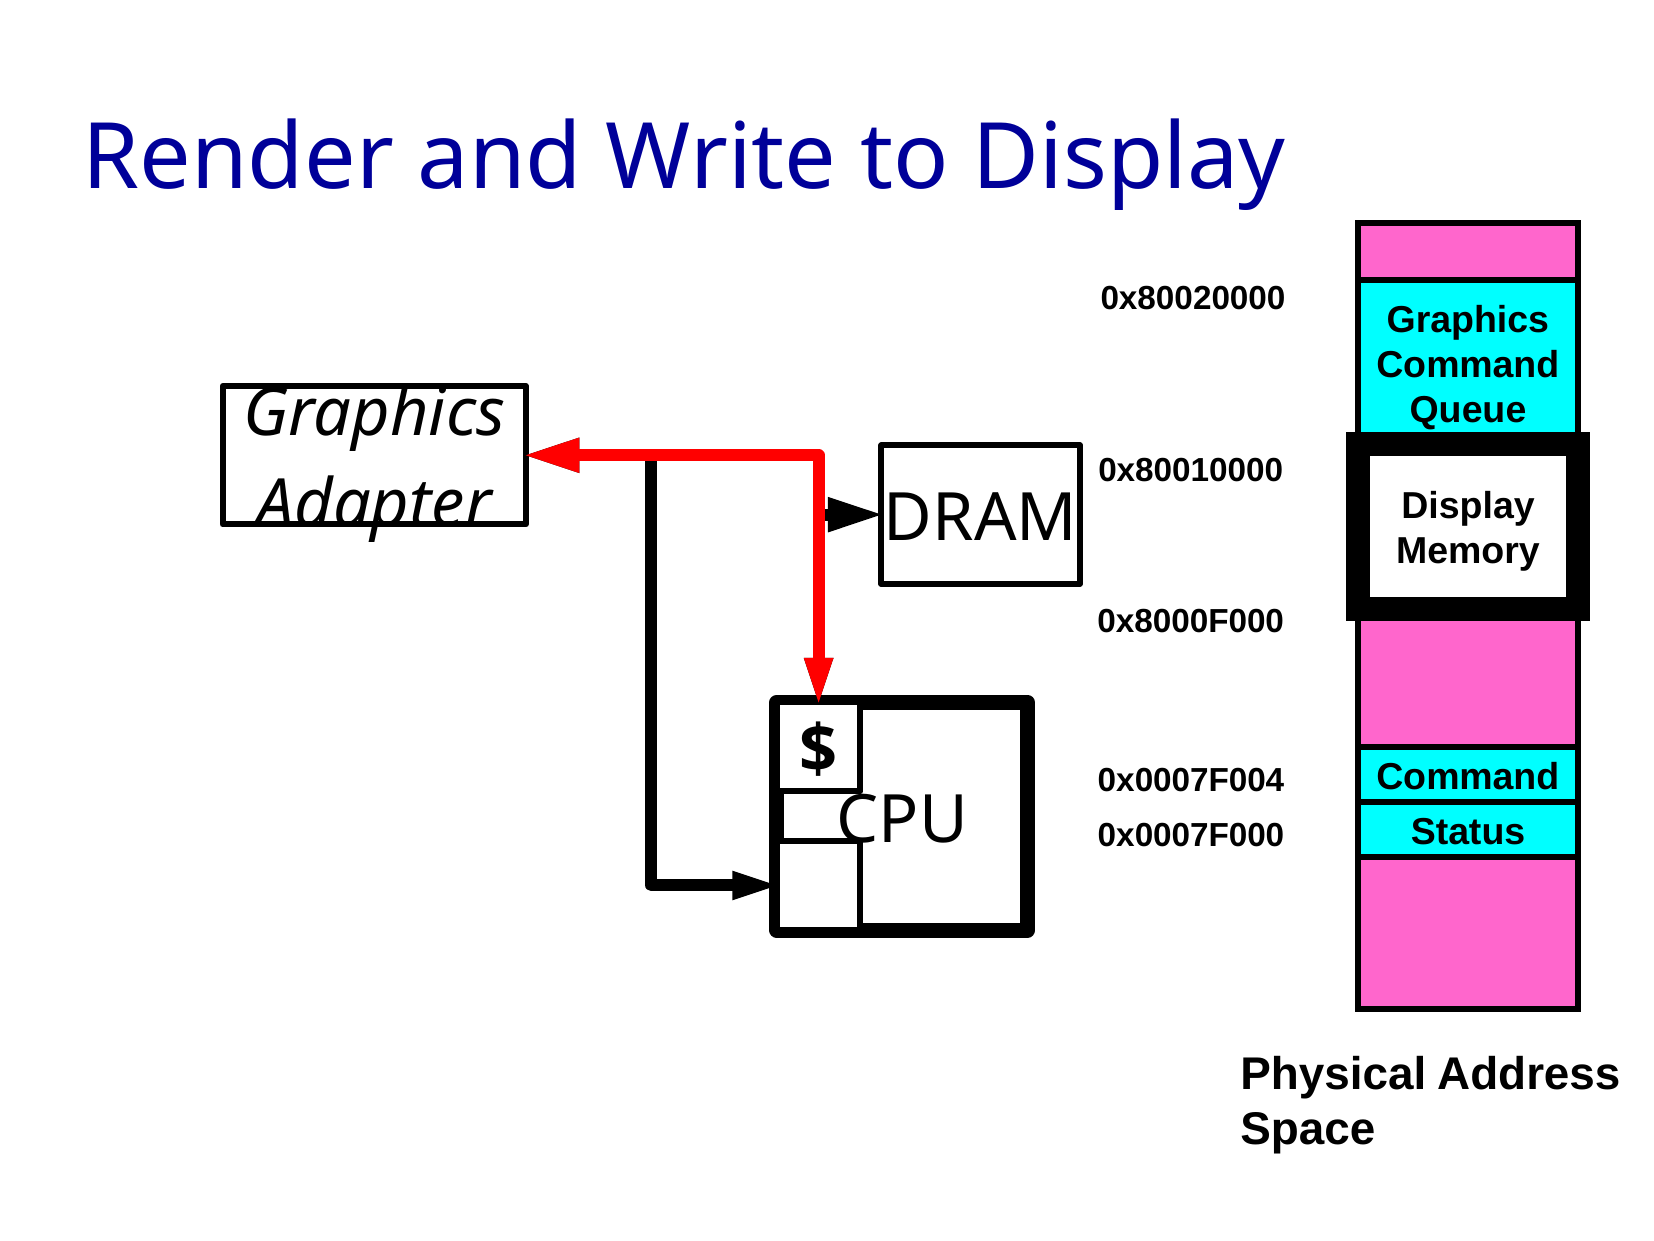

# Render and Write to Display
0x80020000
Graphics
Command
Queue
0x80010000
Display
Memory
0x8000F000
Command
0x0007F004
Status
0x0007F000
Physical Address
Space
Graphics
Adapter
DRAM
CPU
$